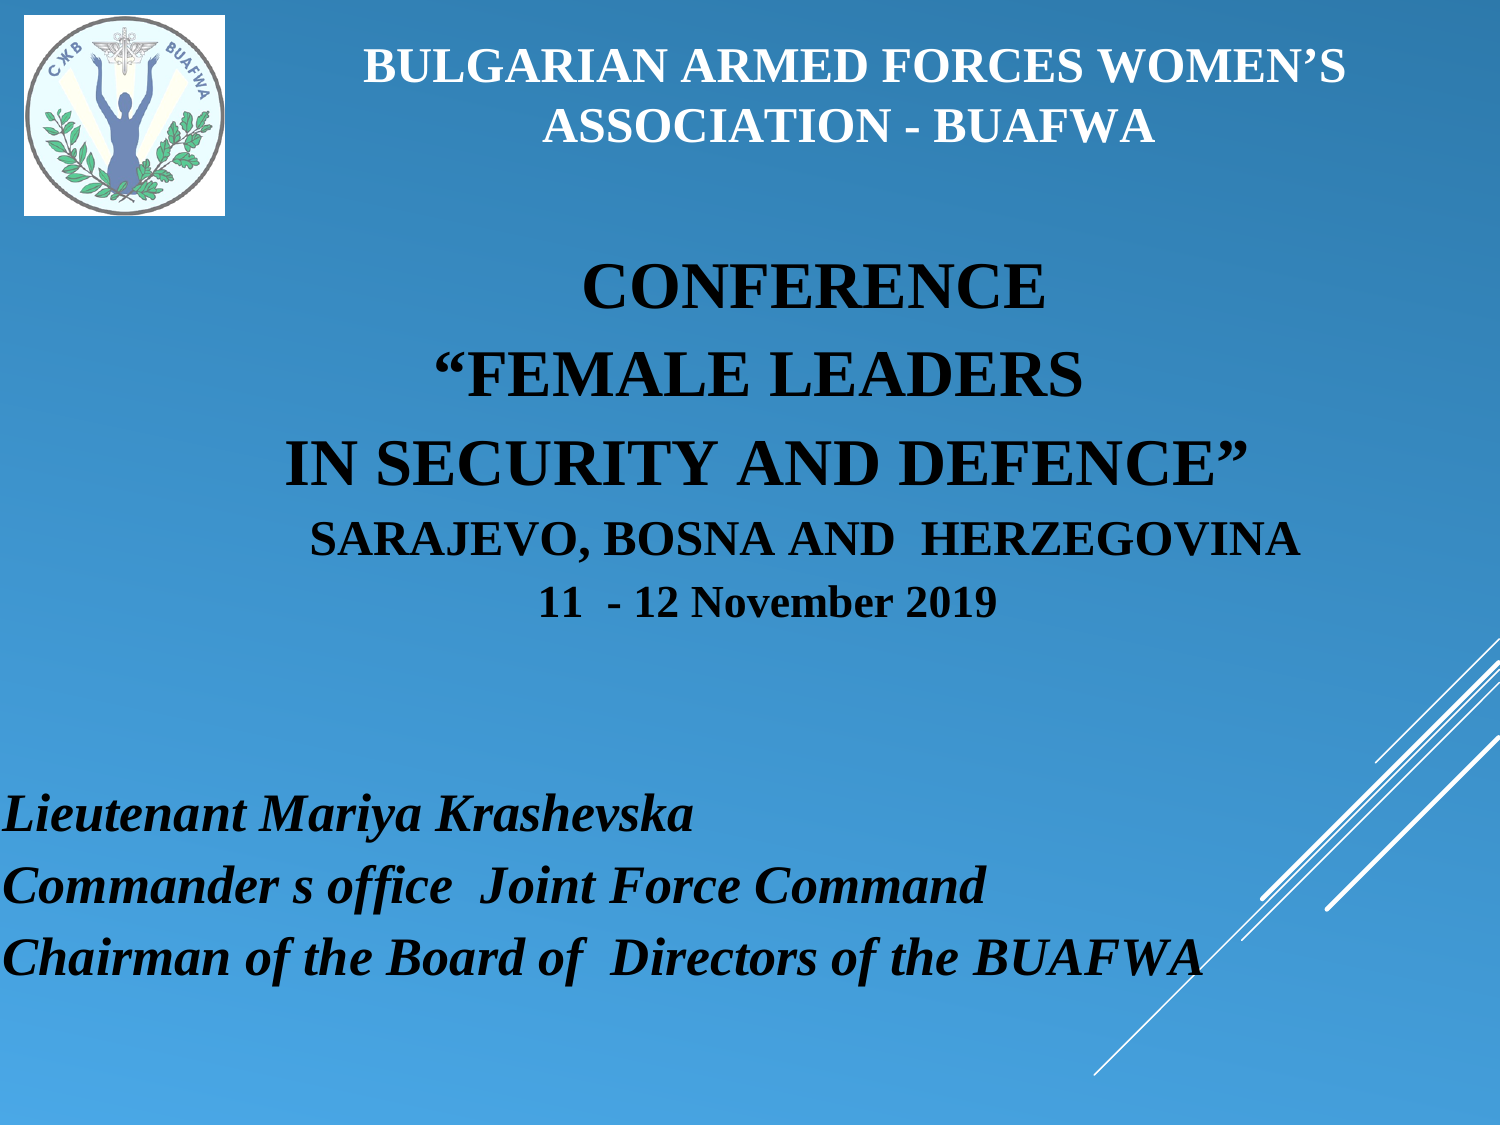

BULGARIAN ARMED FORCES WOMEN’S ASSOCIATION - BUAFWA
# CONFERENCE
“FEMALE LEADERS
IN SECURITY AND DEFENCE”
 SARAJEVO, BOSNA AND HERZEGOVINA
11 - 12 November 2019
Lieutenant Mariya Krashevska
Commander s office Joint Force Command
Chairman of the Board of Directors of the BUAFWA